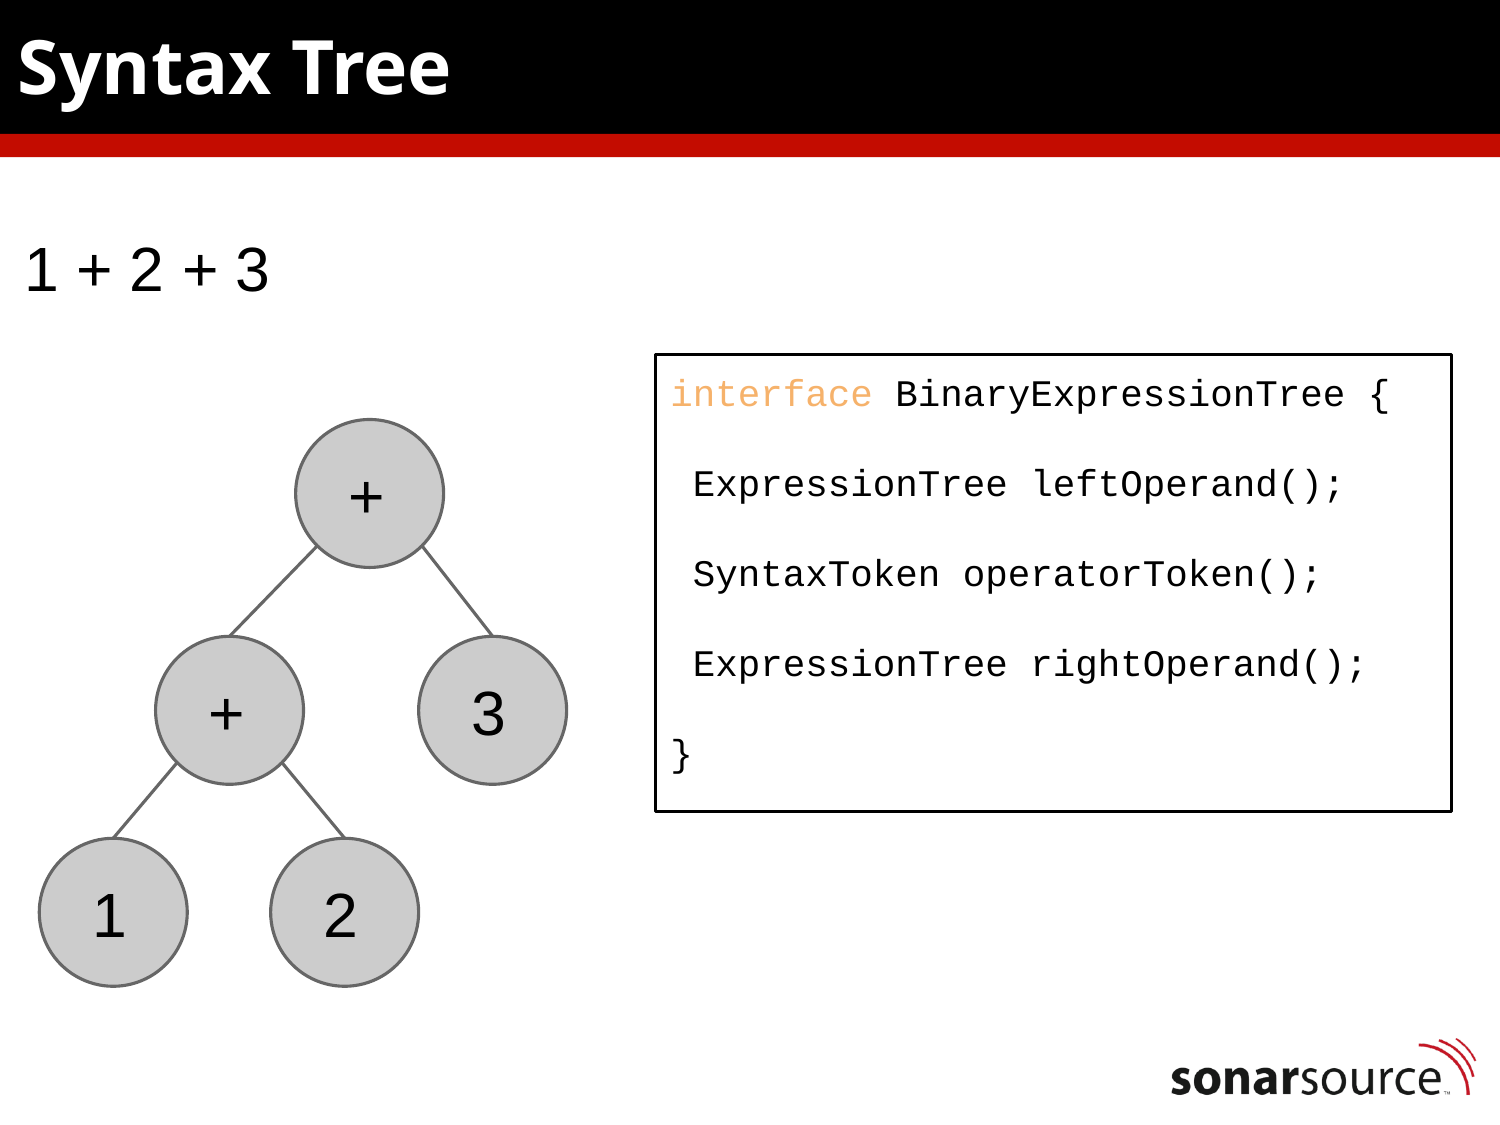

Syntax Tree
1 + 2 + 3
interface BinaryExpressionTree {
 ExpressionTree leftOperand();
 SyntaxToken operatorToken();
 ExpressionTree rightOperand();
}
 +
 +
 3
 1
 2